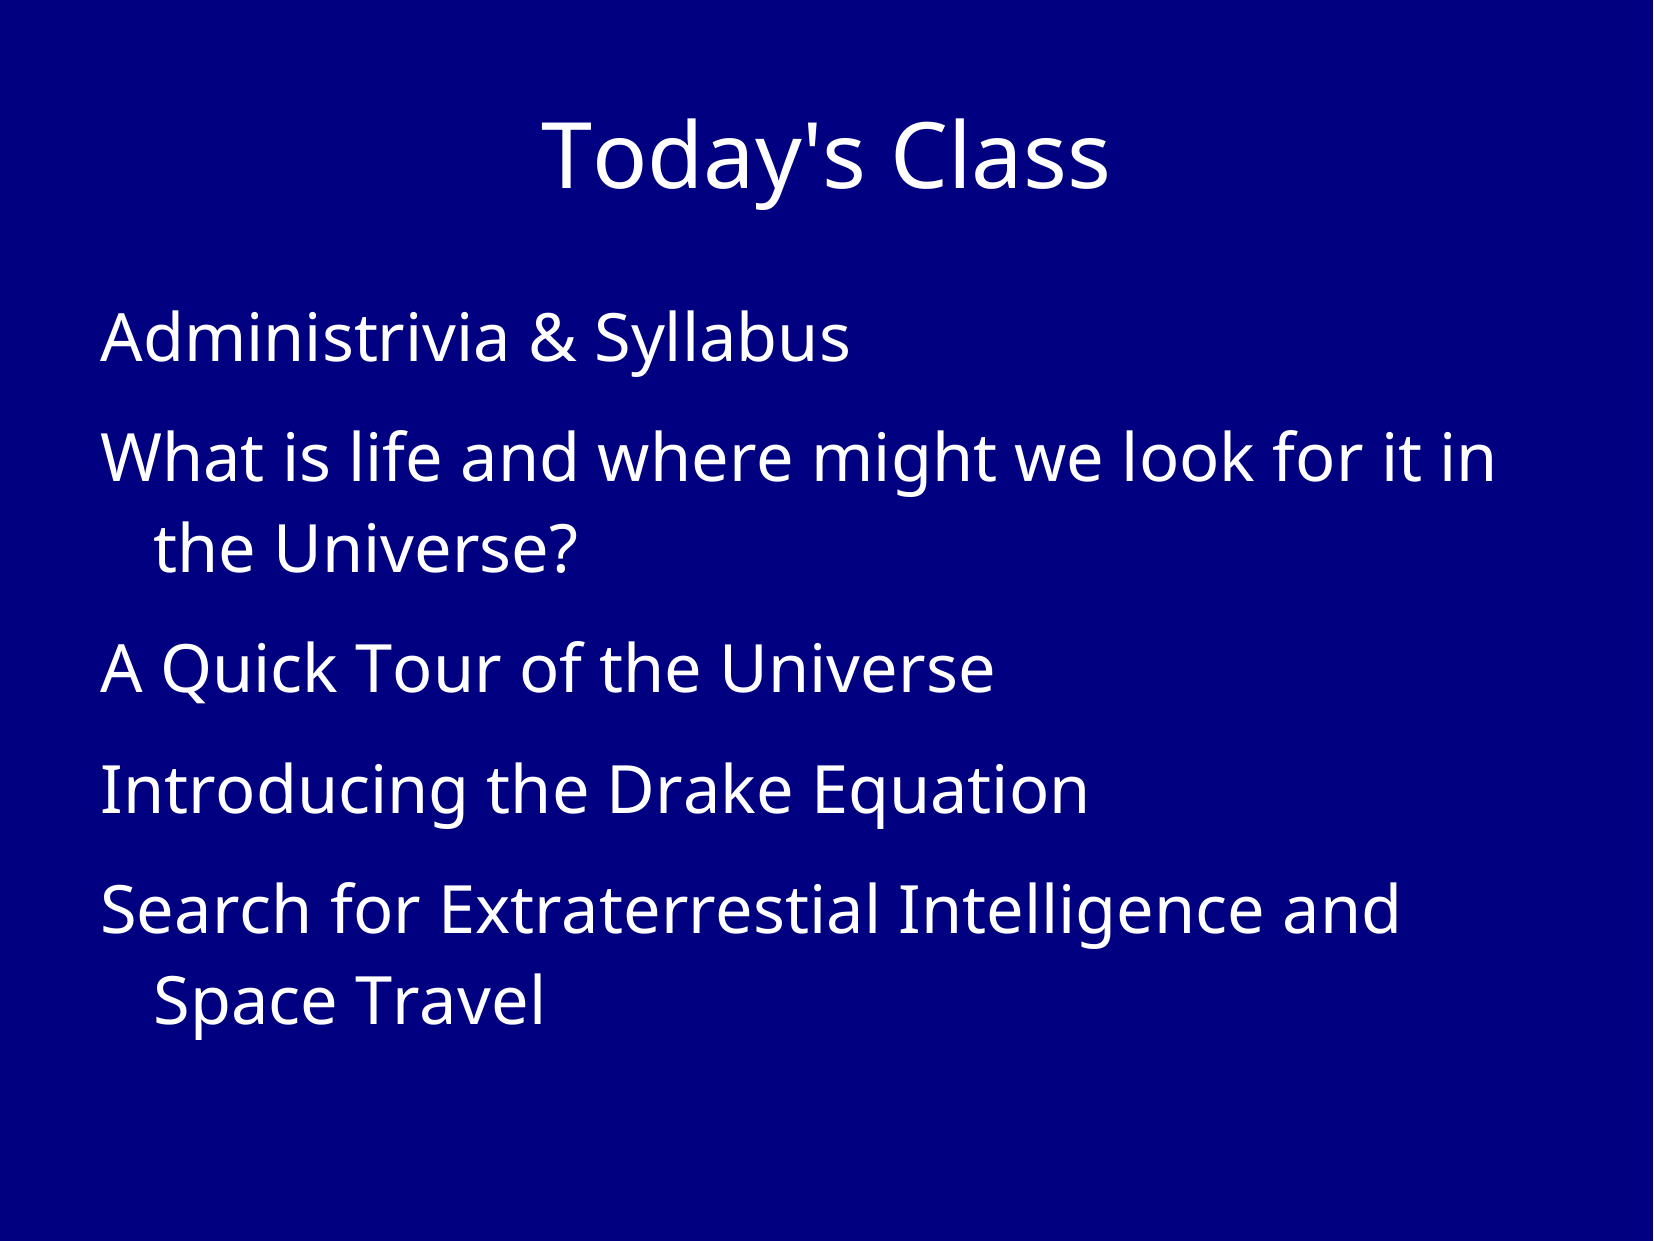

# Today's Class
Administrivia & Syllabus
What is life and where might we look for it in the Universe?
A Quick Tour of the Universe
Introducing the Drake Equation
Search for Extraterrestial Intelligence and Space Travel